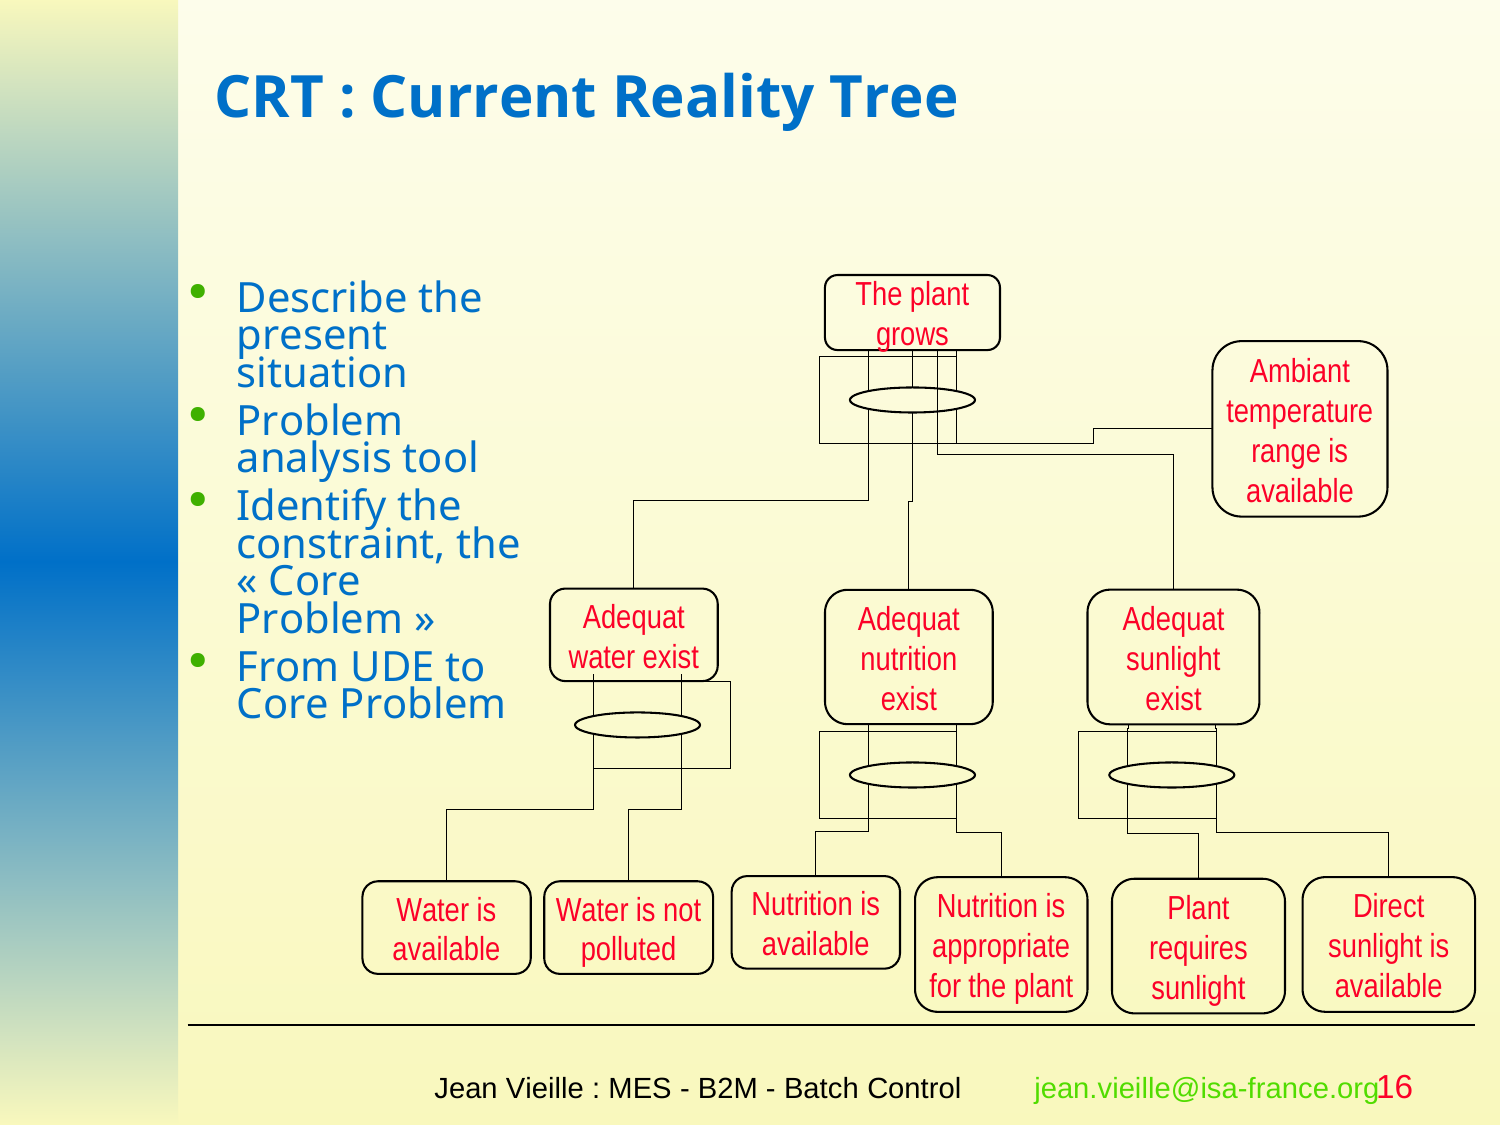

# CRT : Current Reality Tree
Describe the present situation
Problem analysis tool
Identify the constraint, the « Core Problem »
From UDE to Core Problem
The plant grows
Ambiant temperature range is available
Adequat water exist
Adequat sunlight exist
Adequat nutrition exist
Nutrition is available
Direct sunlight is available
Nutrition is appropriate for the plant
Plant requires sunlight
Water is available
Water is not polluted